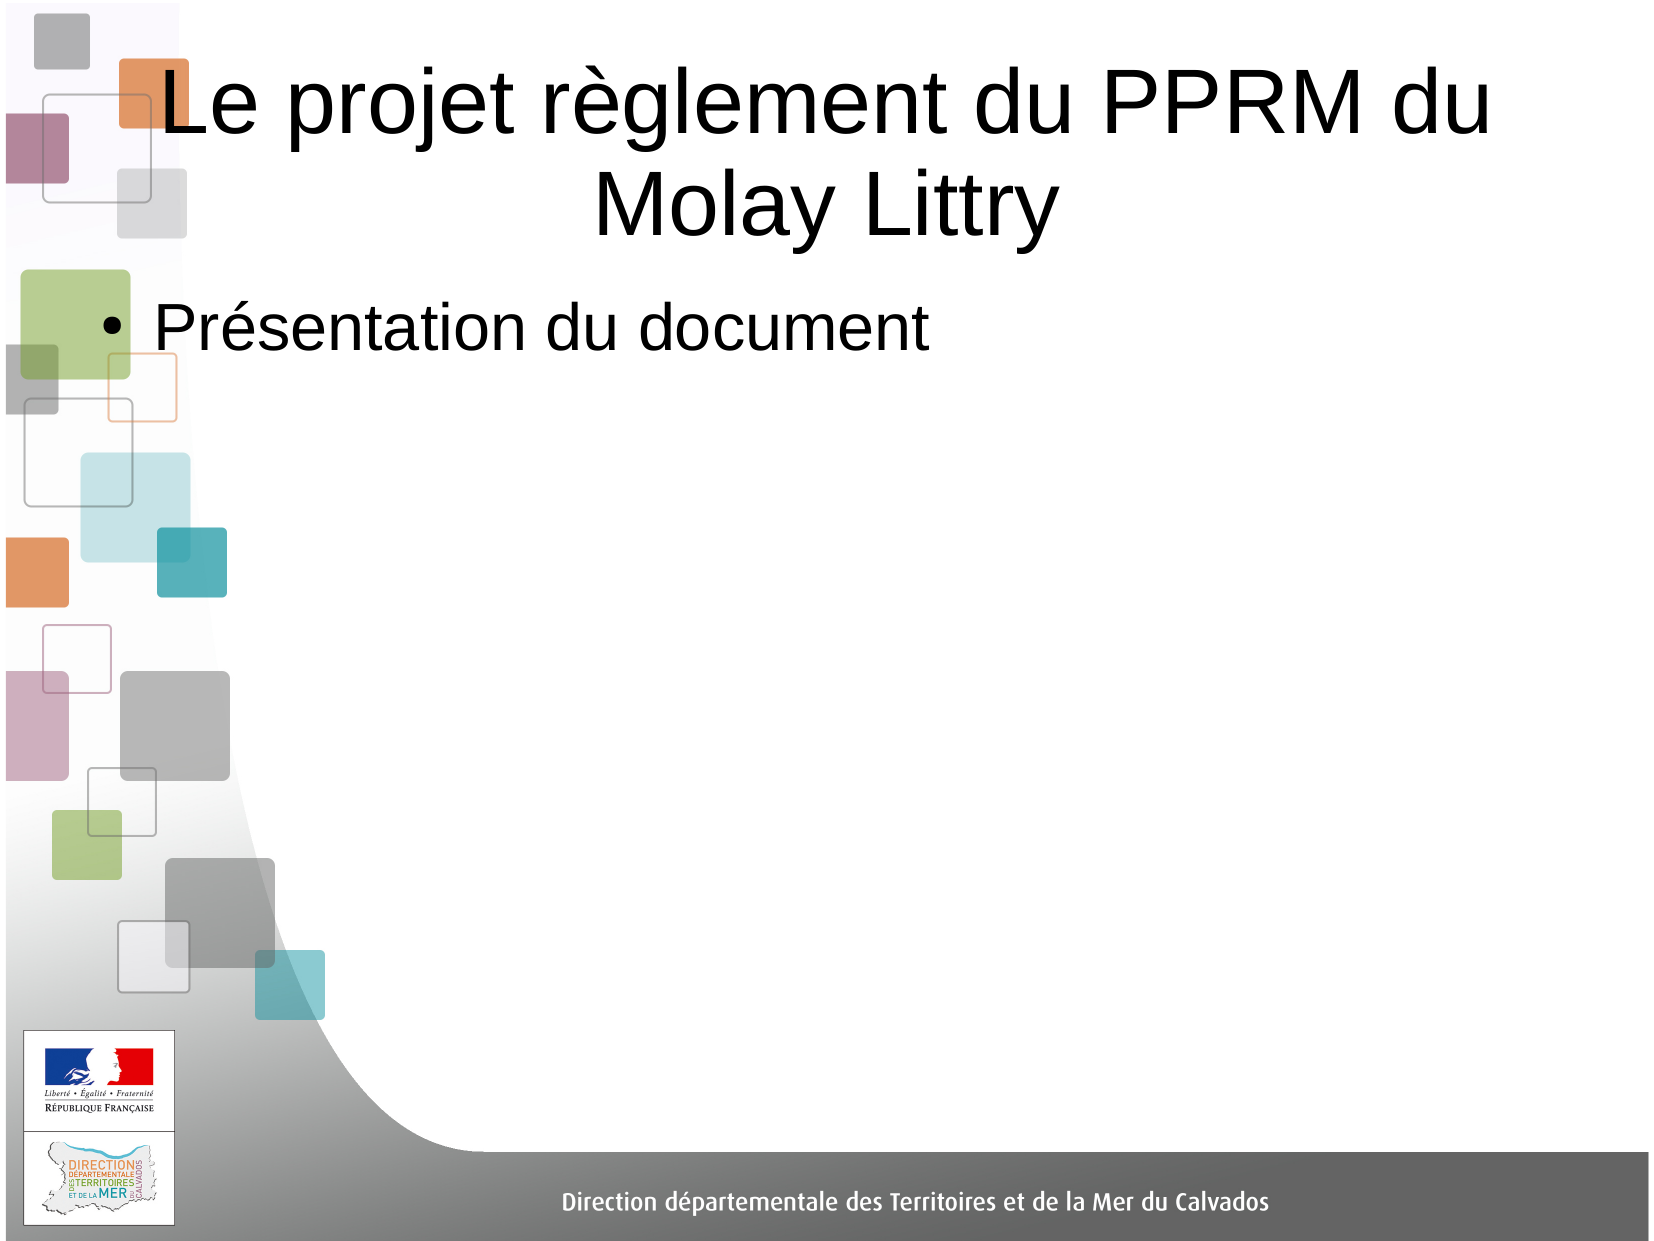

# Le projet règlement du PPRM du Molay Littry
Présentation du document
39